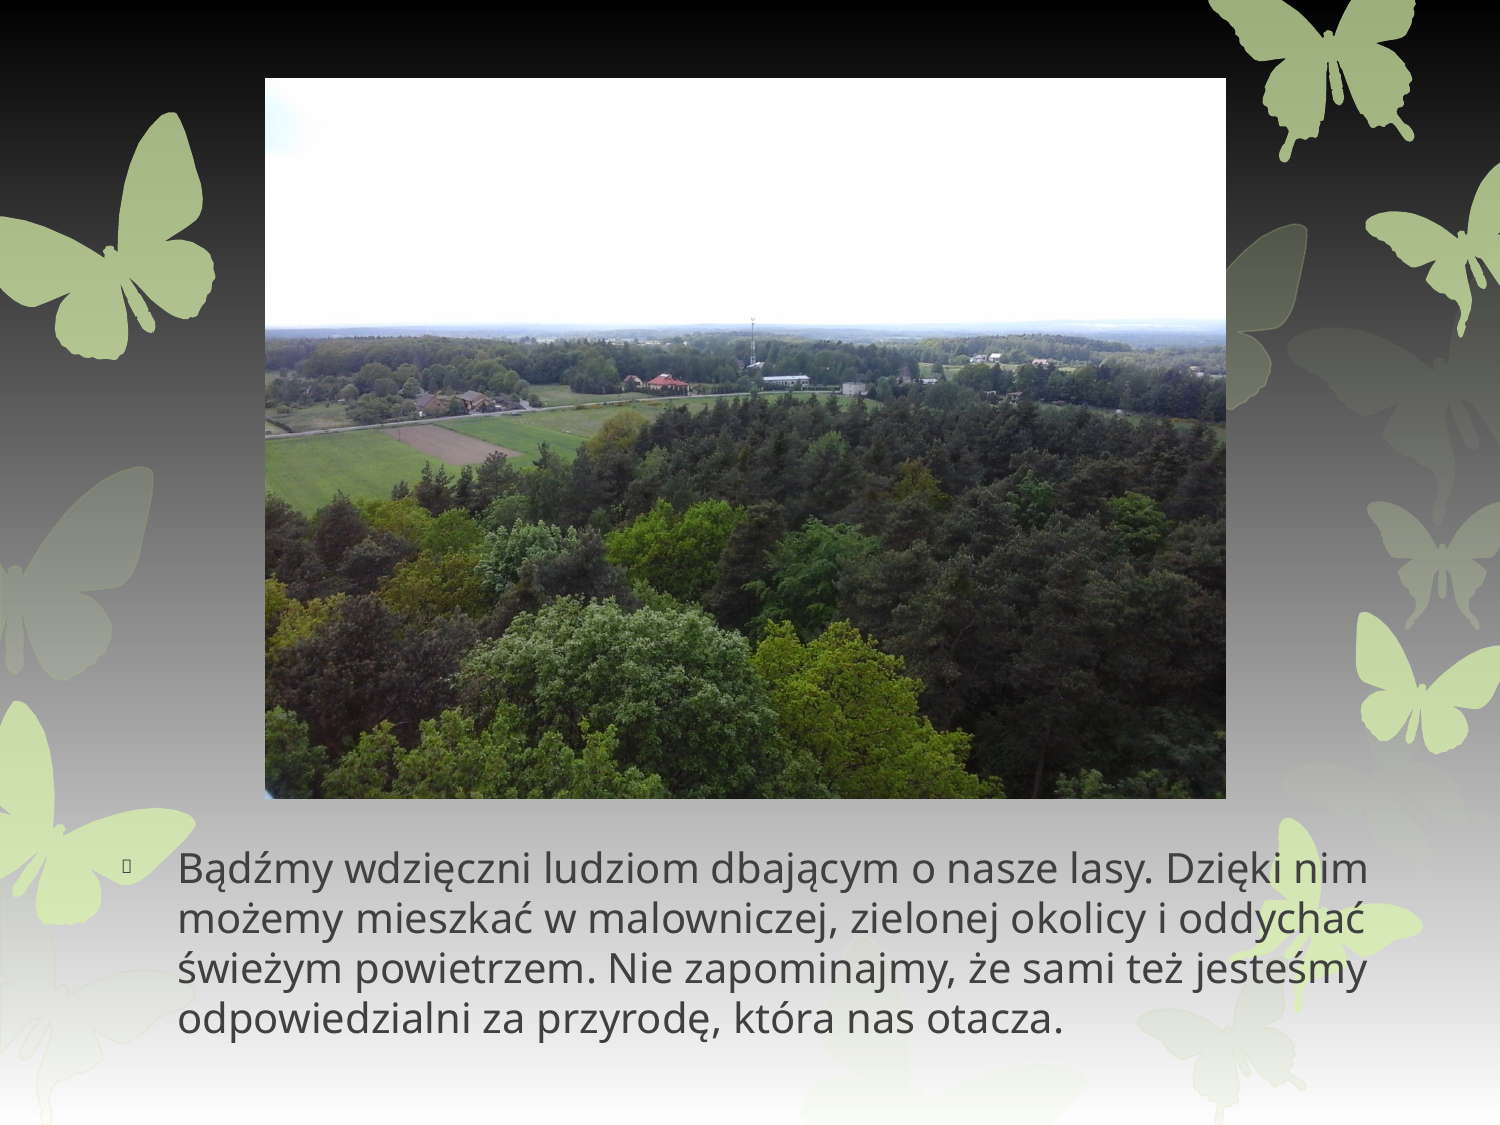

# Bądźmy wdzięczni ludziom dbającym o nasze lasy. Dzięki nim możemy mieszkać w malowniczej, zielonej okolicy i oddychać świeżym powietrzem. Nie zapominajmy, że sami też jesteśmy odpowiedzialni za przyrodę, która nas otacza.